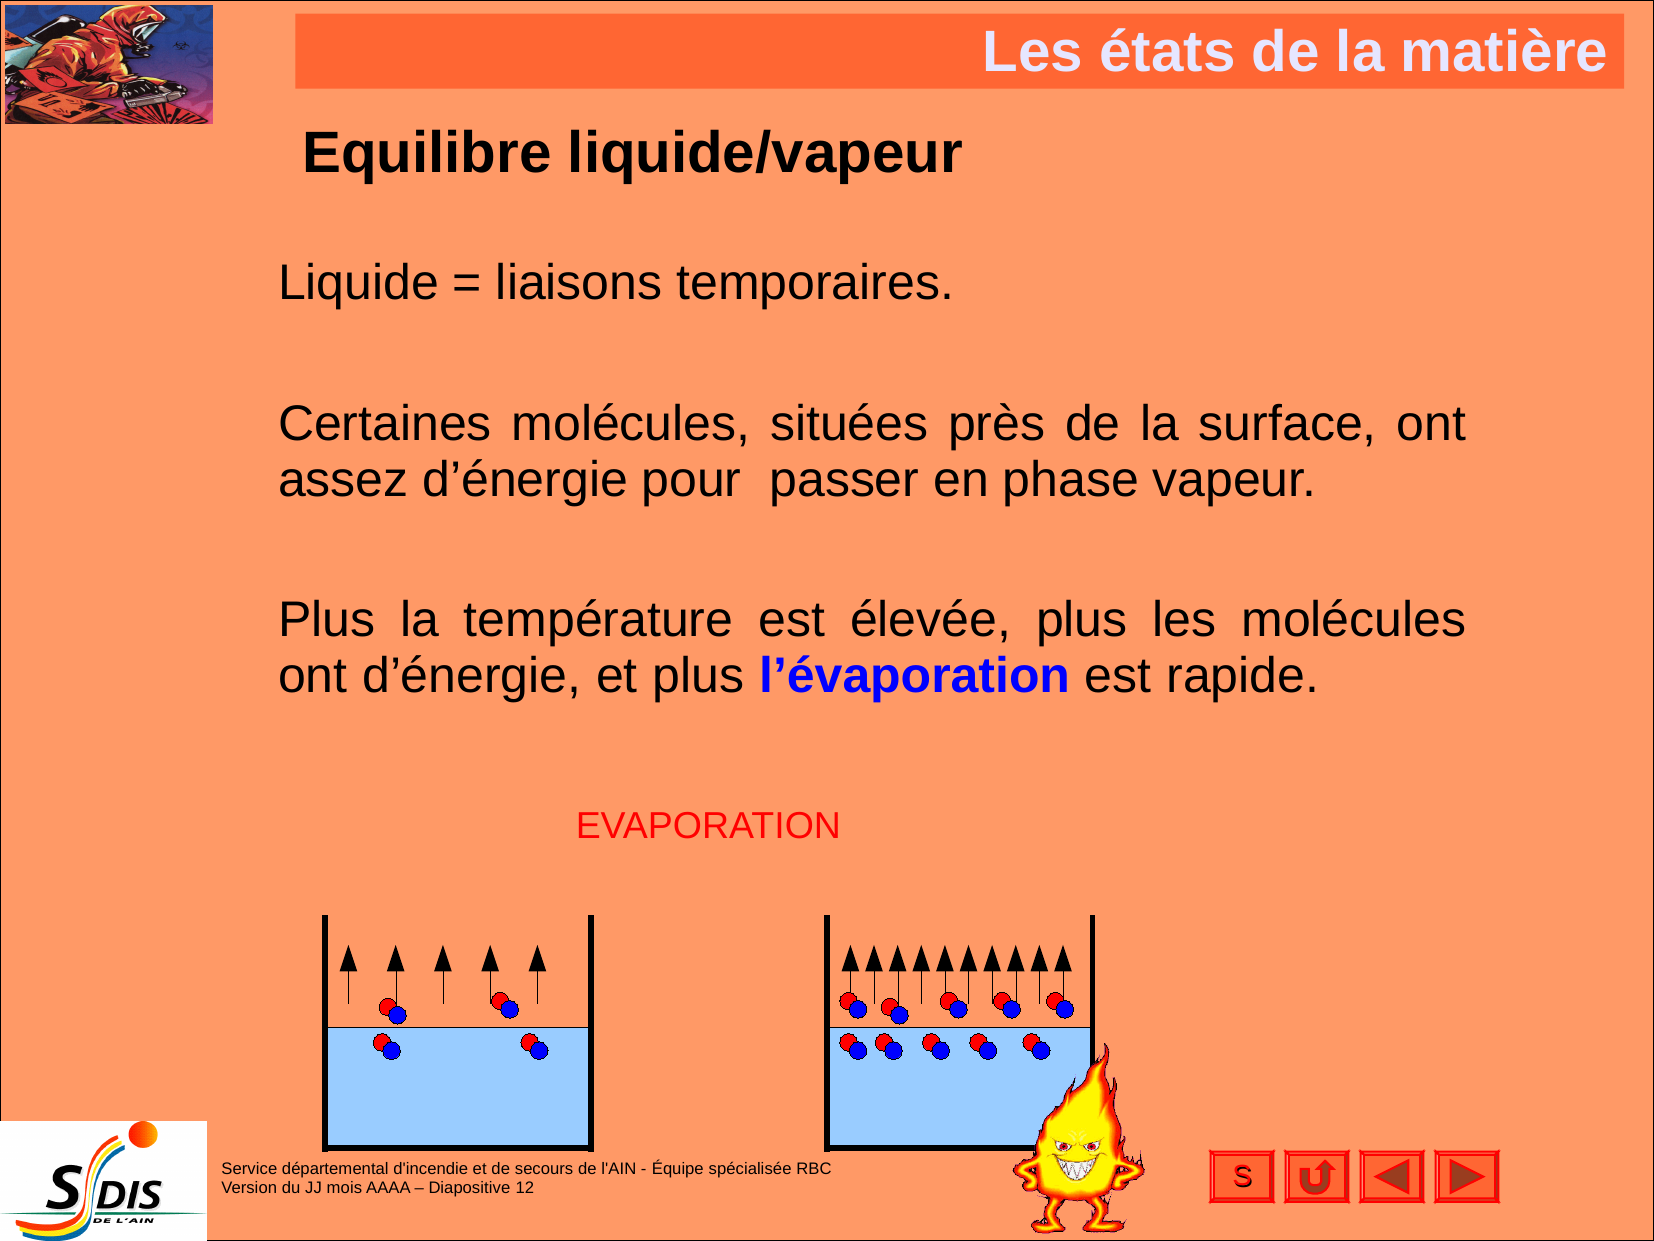

Les états de la matière
Equilibre liquide/vapeur
# Liquide = liaisons temporaires.
Certaines molécules, situées près de la surface, ont assez d’énergie pour passer en phase vapeur.
Plus la température est élevée, plus les molécules ont d’énergie, et plus l’évaporation est rapide.
EVAPORATION